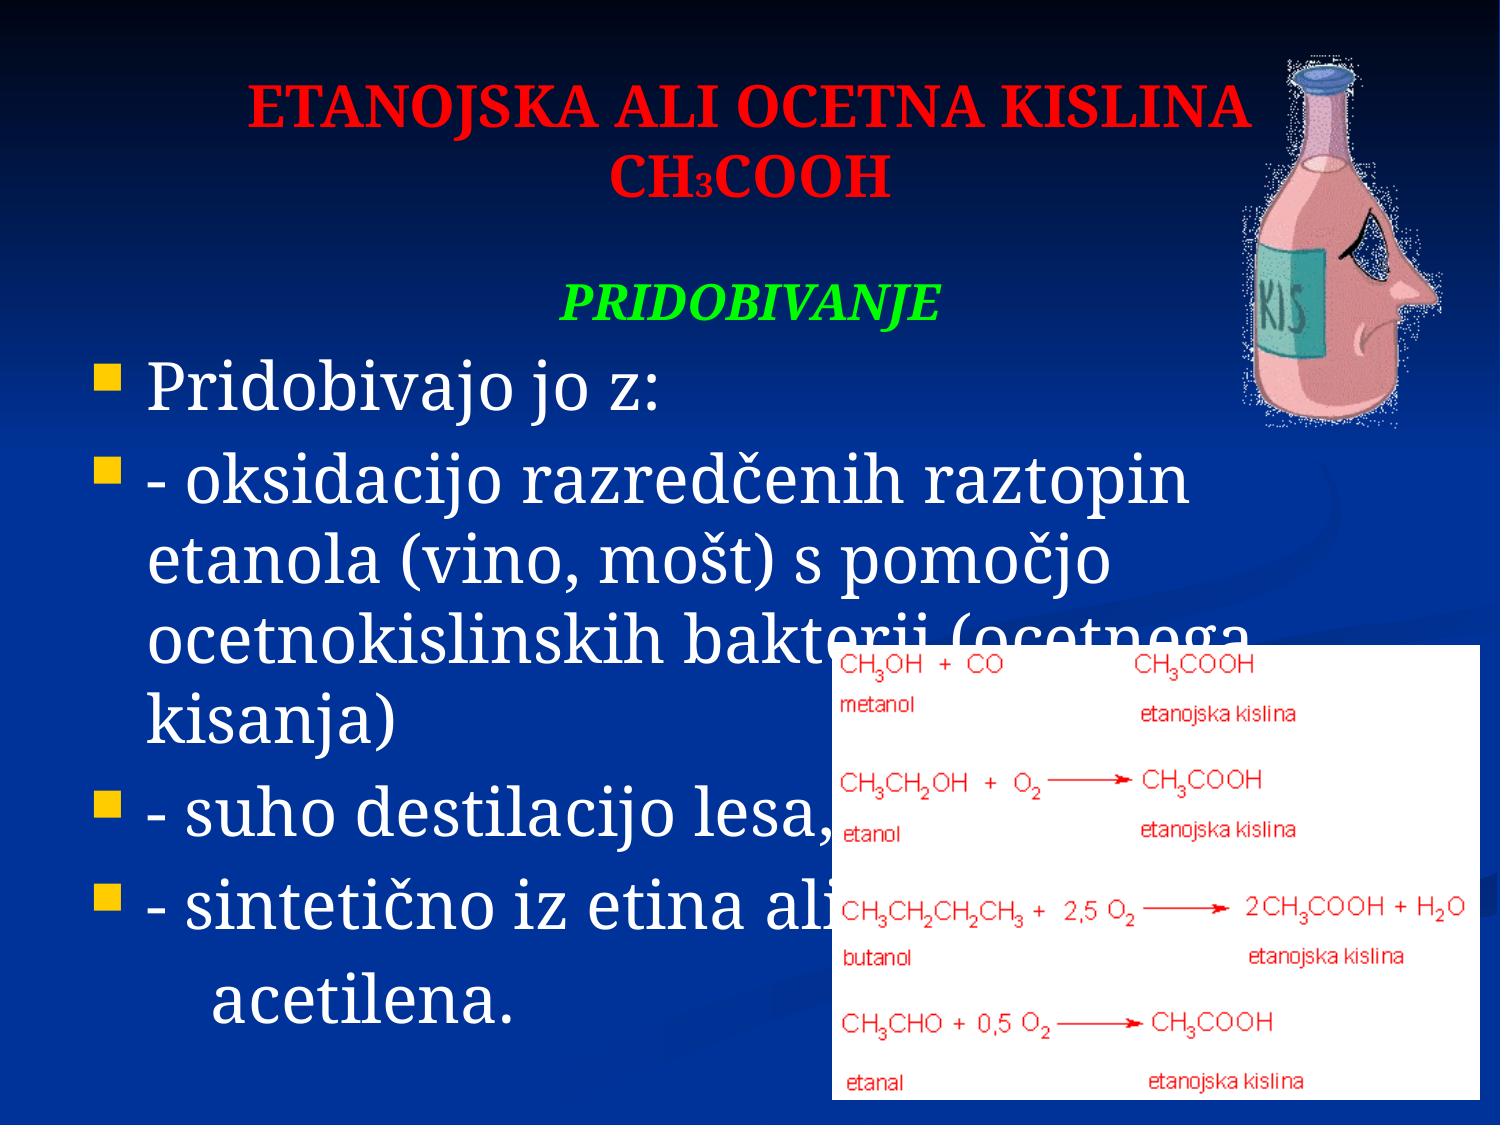

# ETANOJSKA ALI OCETNA KISLINA CH3COOH
PRIDOBIVANJE
Pridobivajo jo z:
- oksidacijo razredčenih raztopin etanola (vino, mošt) s pomočjo ocetnokislinskih bakterij (ocetnega kisanja)
- suho destilacijo lesa,
- sintetično iz etina ali
 acetilena.